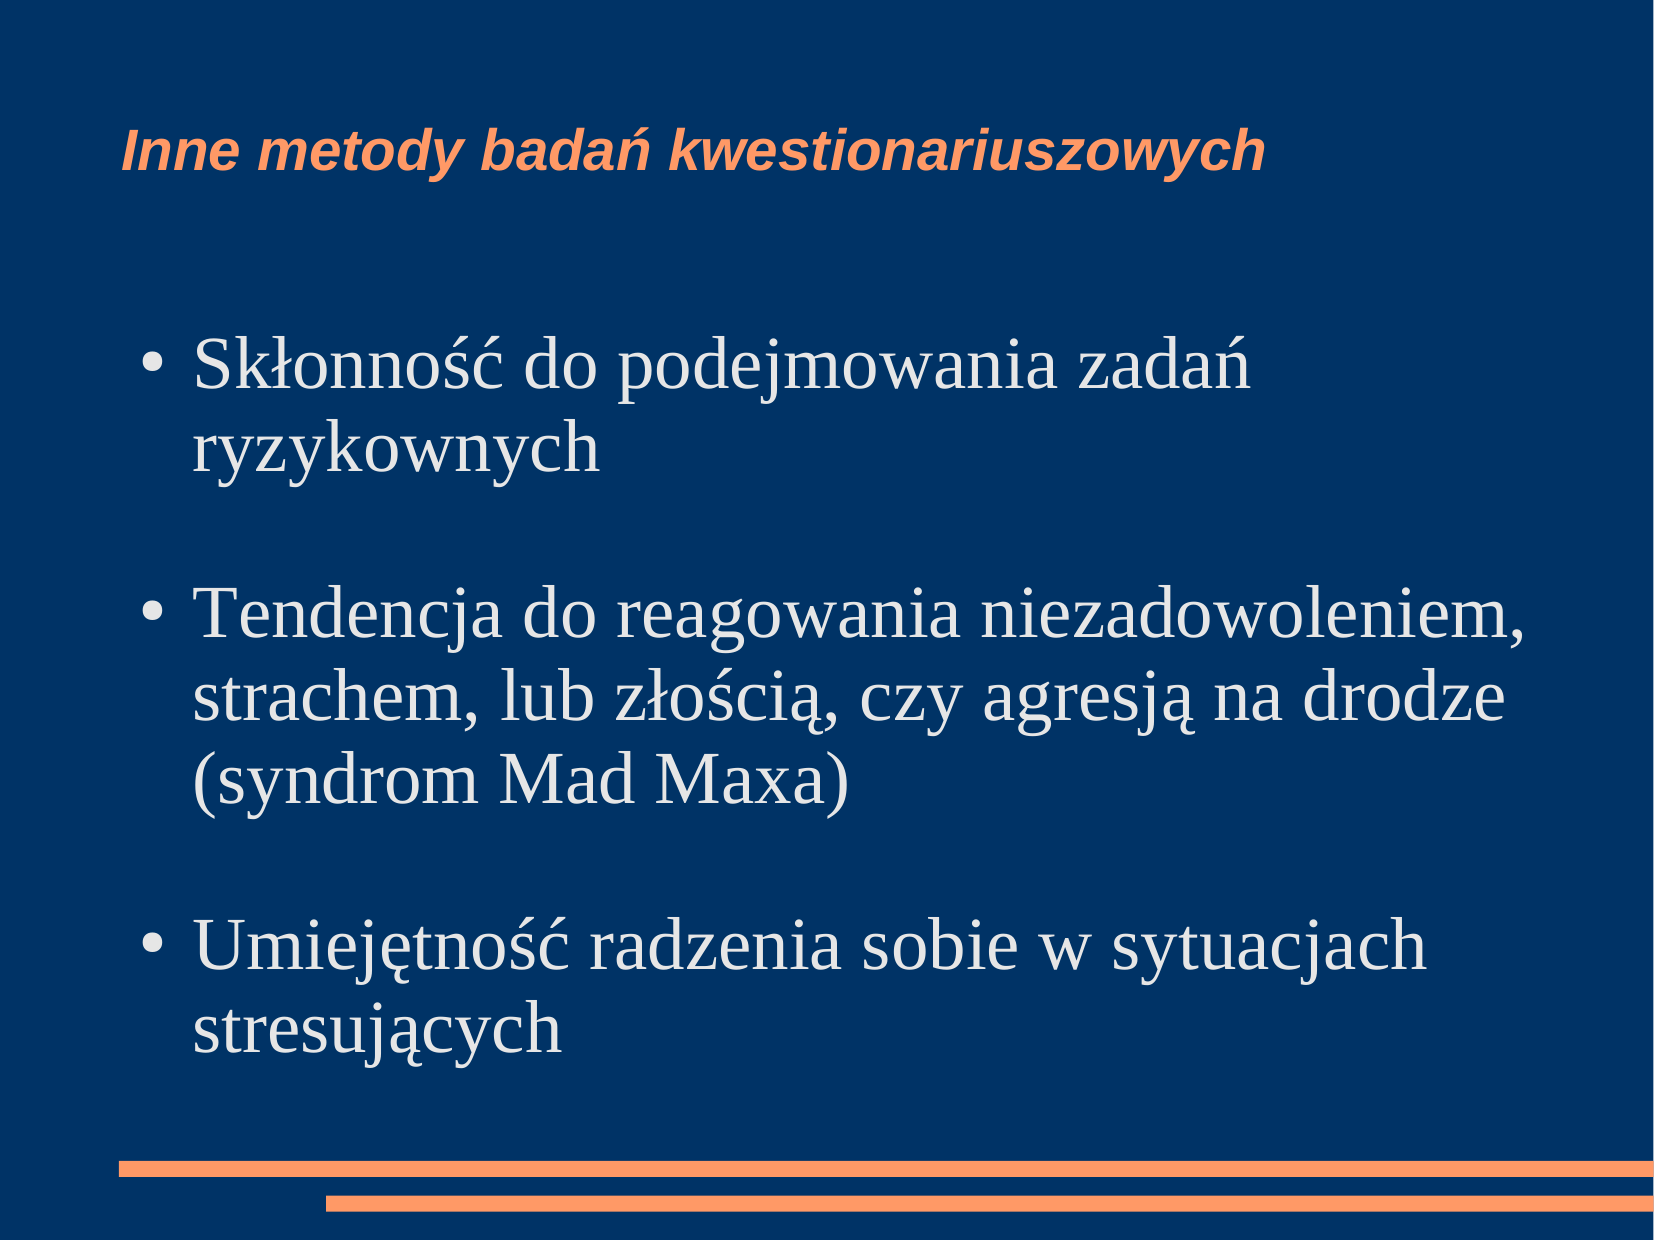

# Inne metody badań kwestionariuszowych
Skłonność do podejmowania zadań ryzykownych
Tendencja do reagowania niezadowoleniem, strachem, lub złością, czy agresją na drodze (syndrom Mad Maxa)
Umiejętność radzenia sobie w sytuacjach stresujących